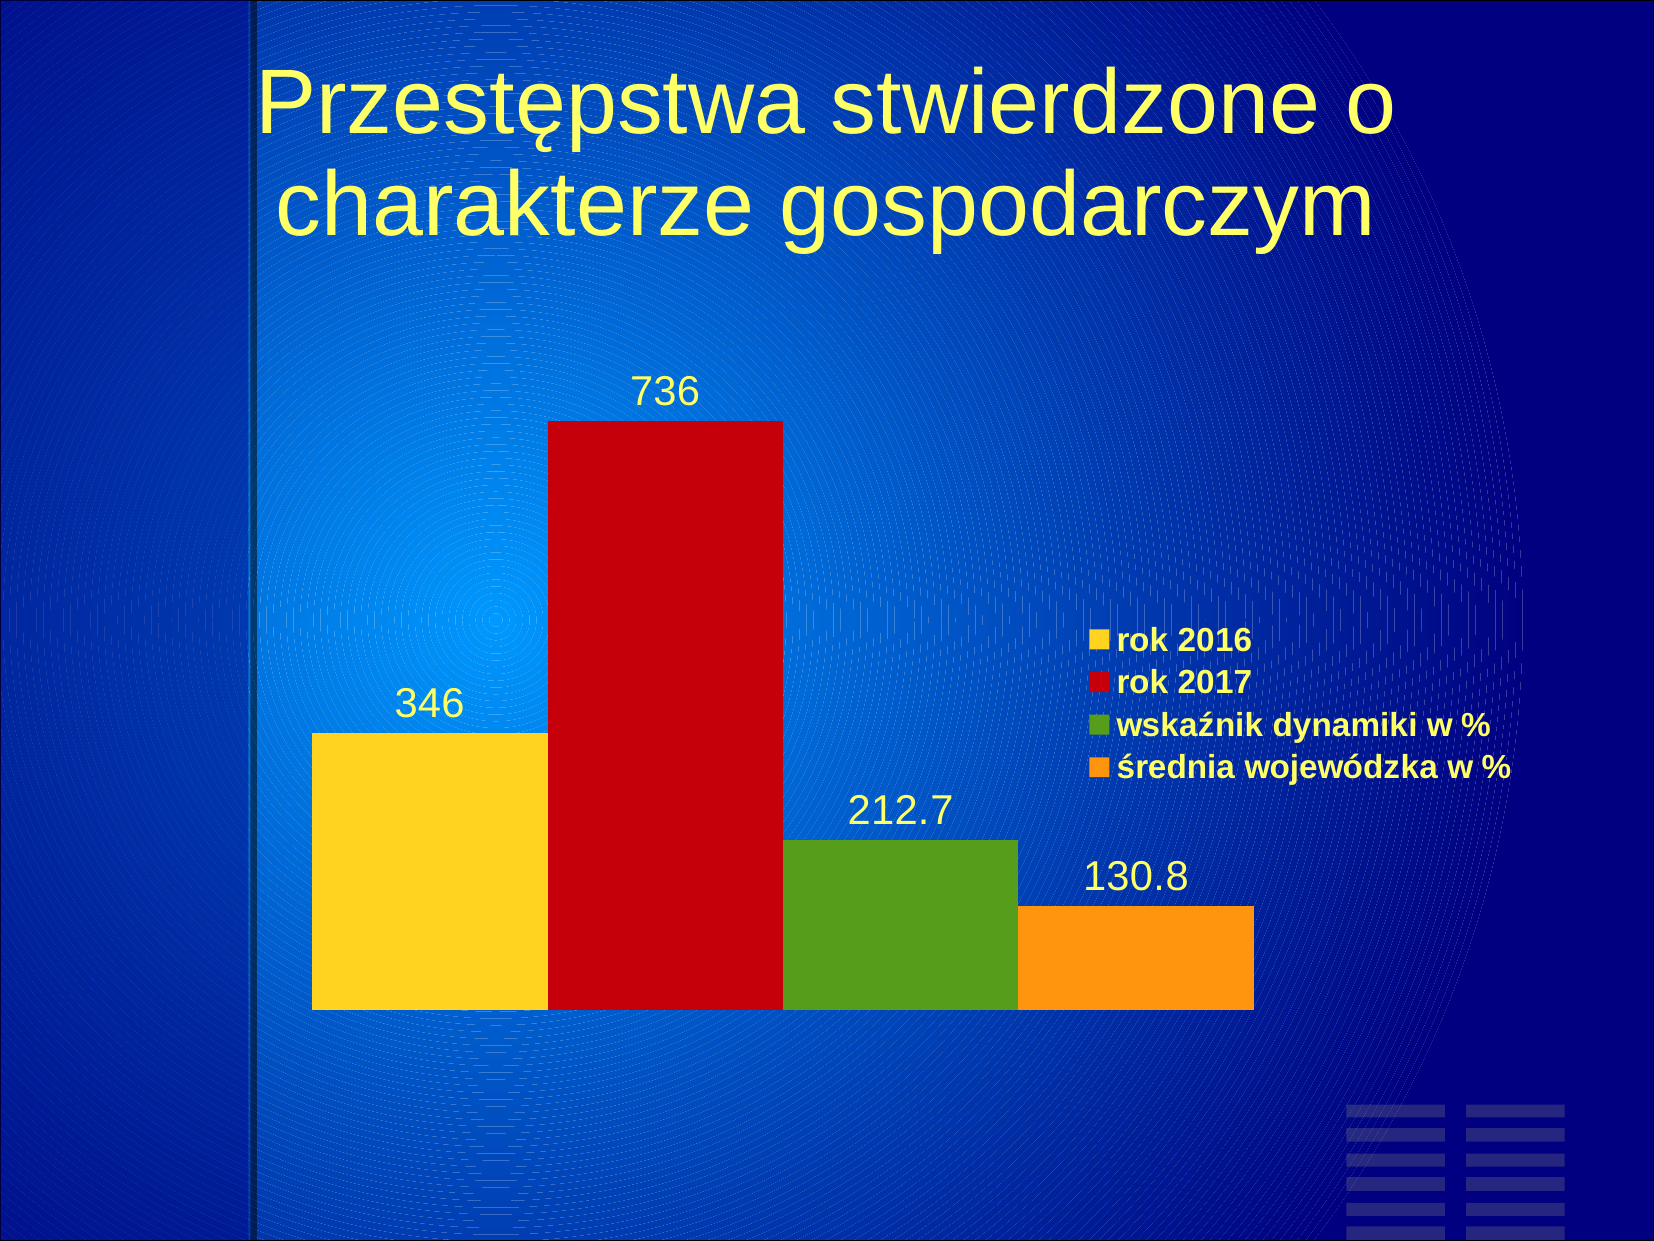

# Przestępstwa stwierdzone o charakterze gospodarczym
### Chart
| Category | rok 2016 | rok 2017 | wskaźnik dynamiki w % | średnia wojewódzka w % |
|---|---|---|---|---|
| None | 346.0 | 736.0 | 212.7 | 130.8 |